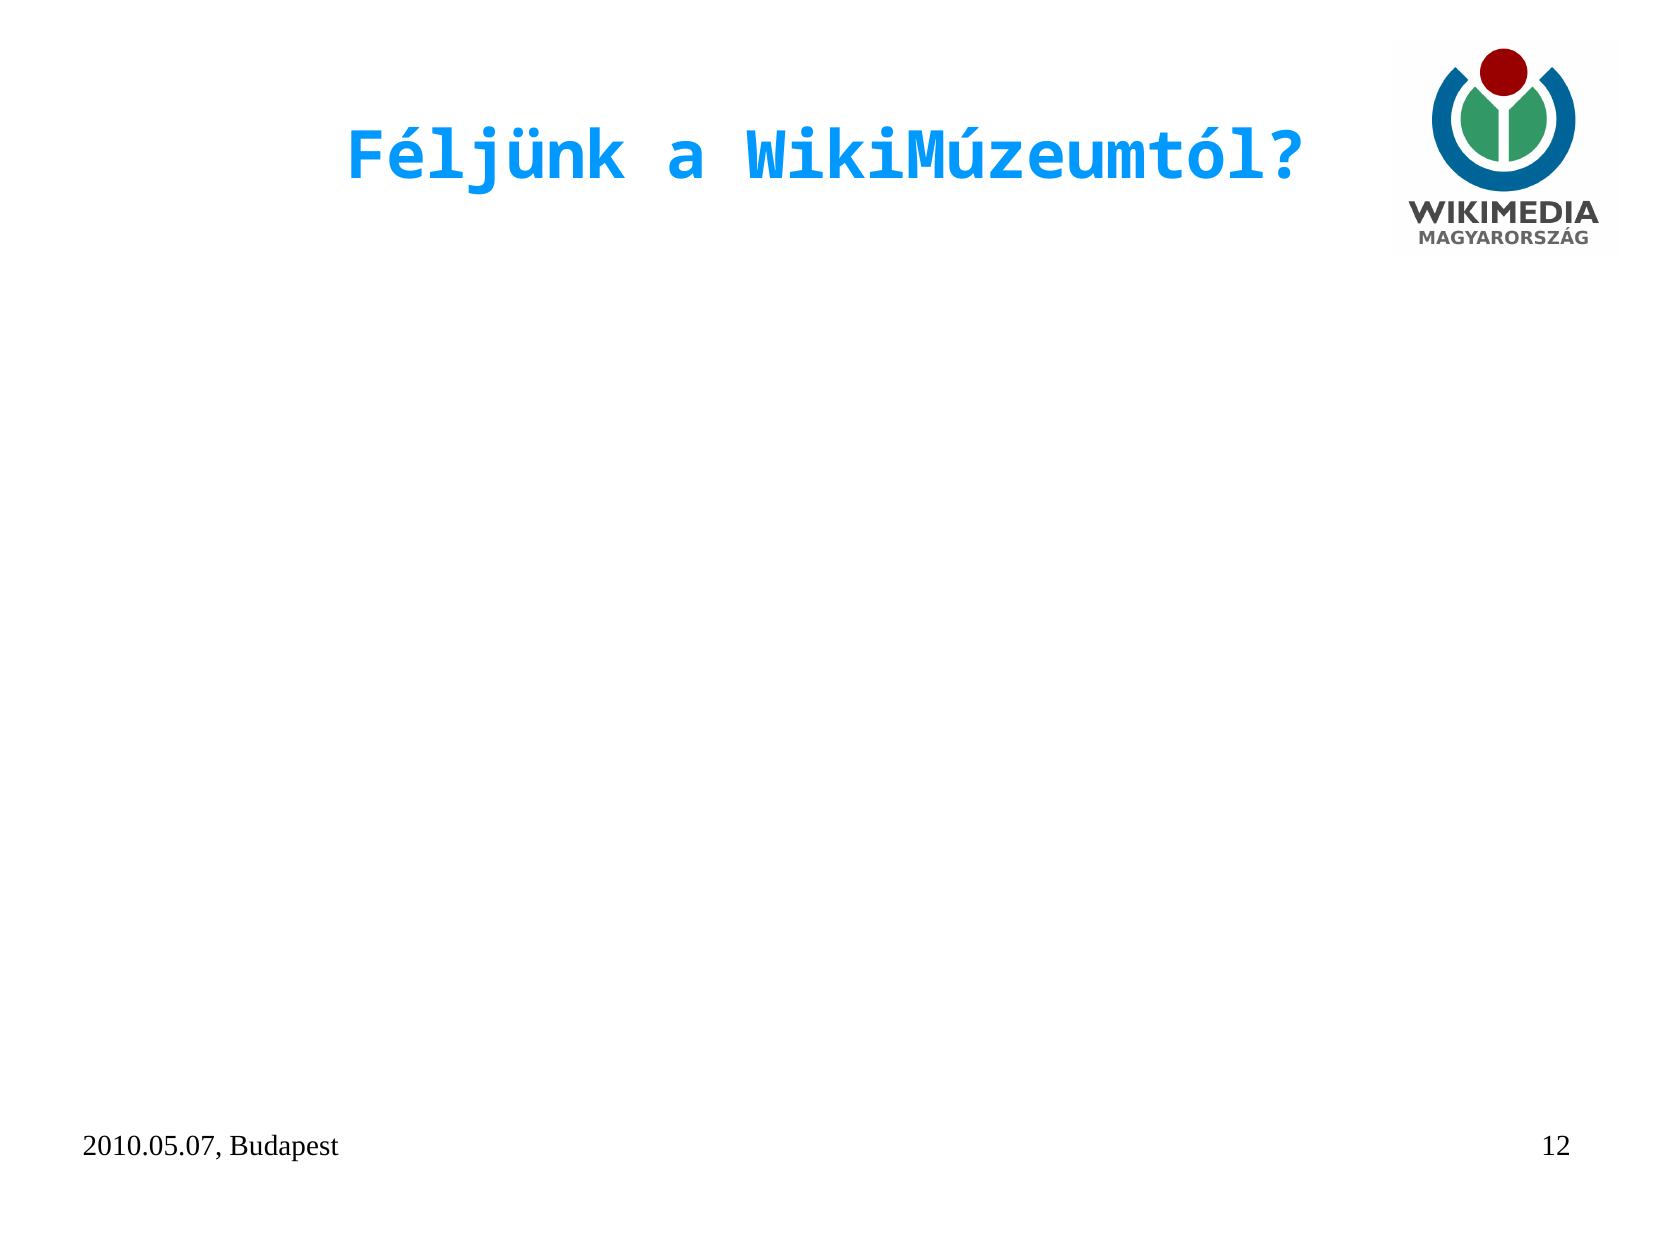

# Féljünk a WikiMúzeumtól?
2010.05.07, Budapest
12